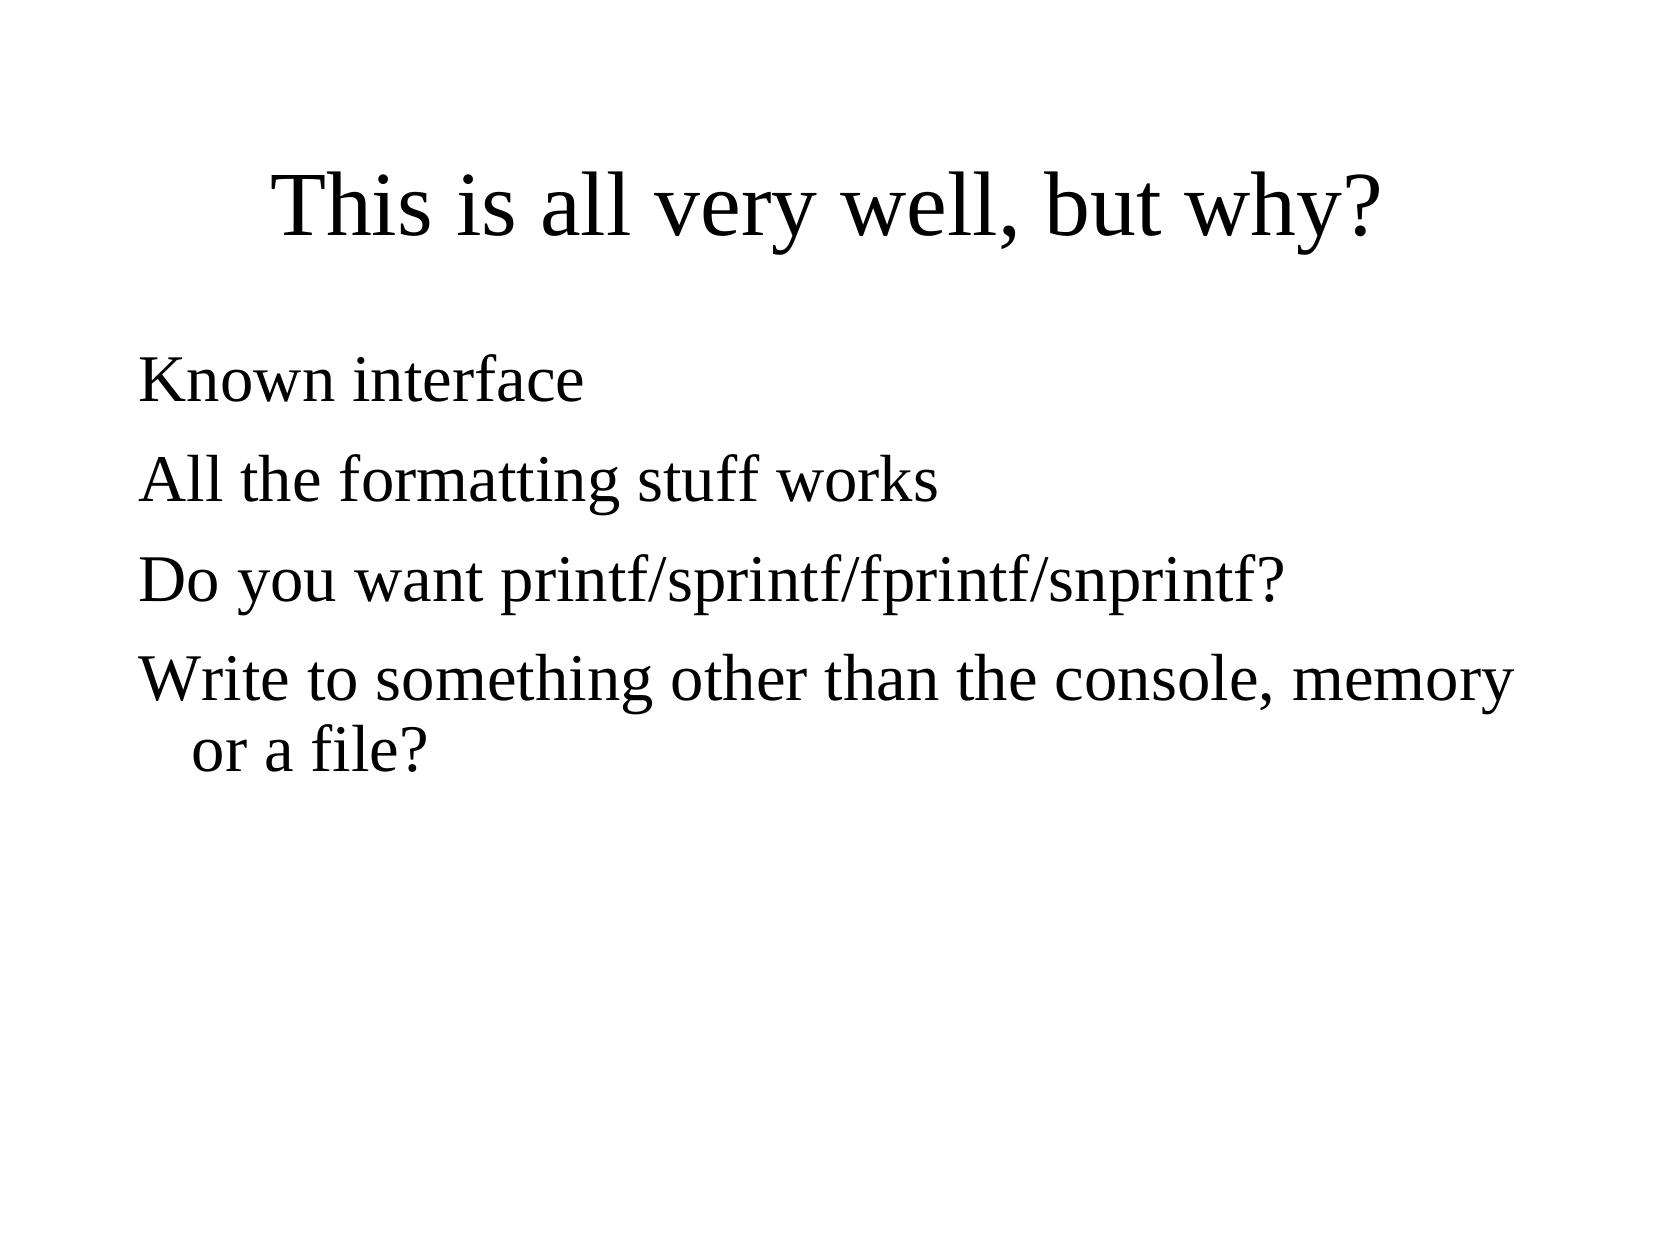

# This is all very well, but why?
Known interface
All the formatting stuff works
Do you want printf/sprintf/fprintf/snprintf?
Write to something other than the console, memory or a file?